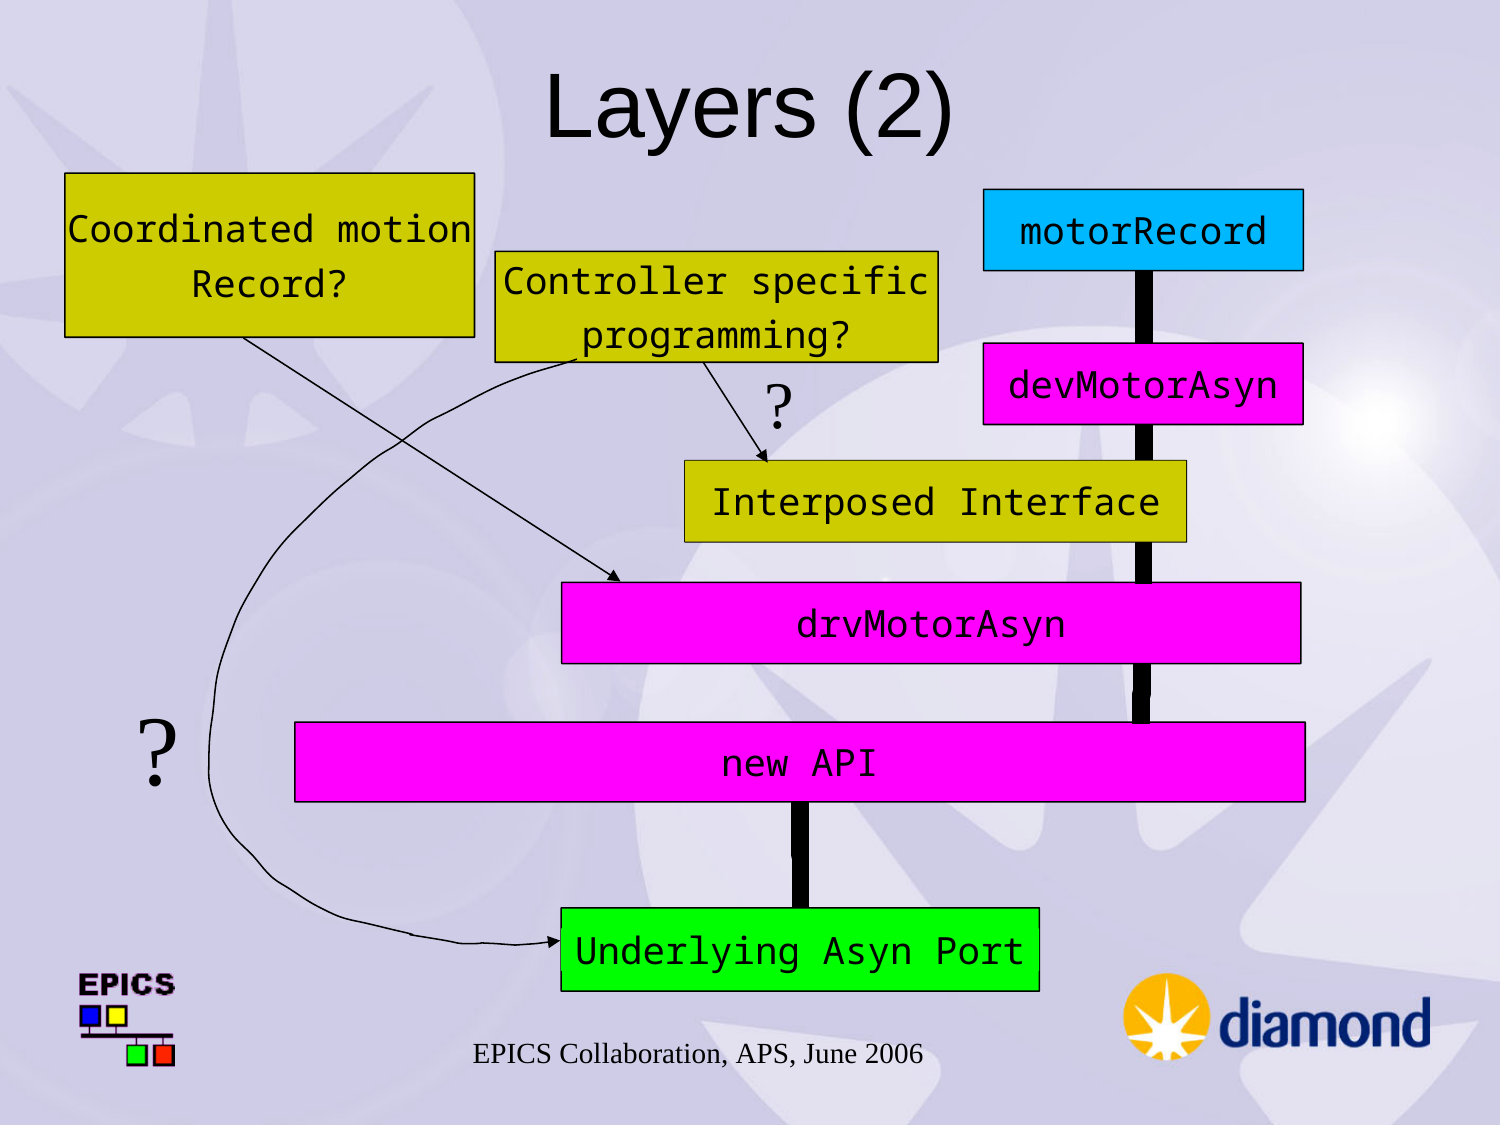

# Layers (2)
Coordinated motion
Record?
motorRecord
Controller specific
programming?
devMotorAsyn
?
Interposed Interface
drvMotorAsyn
?
new API
Underlying Asyn Port